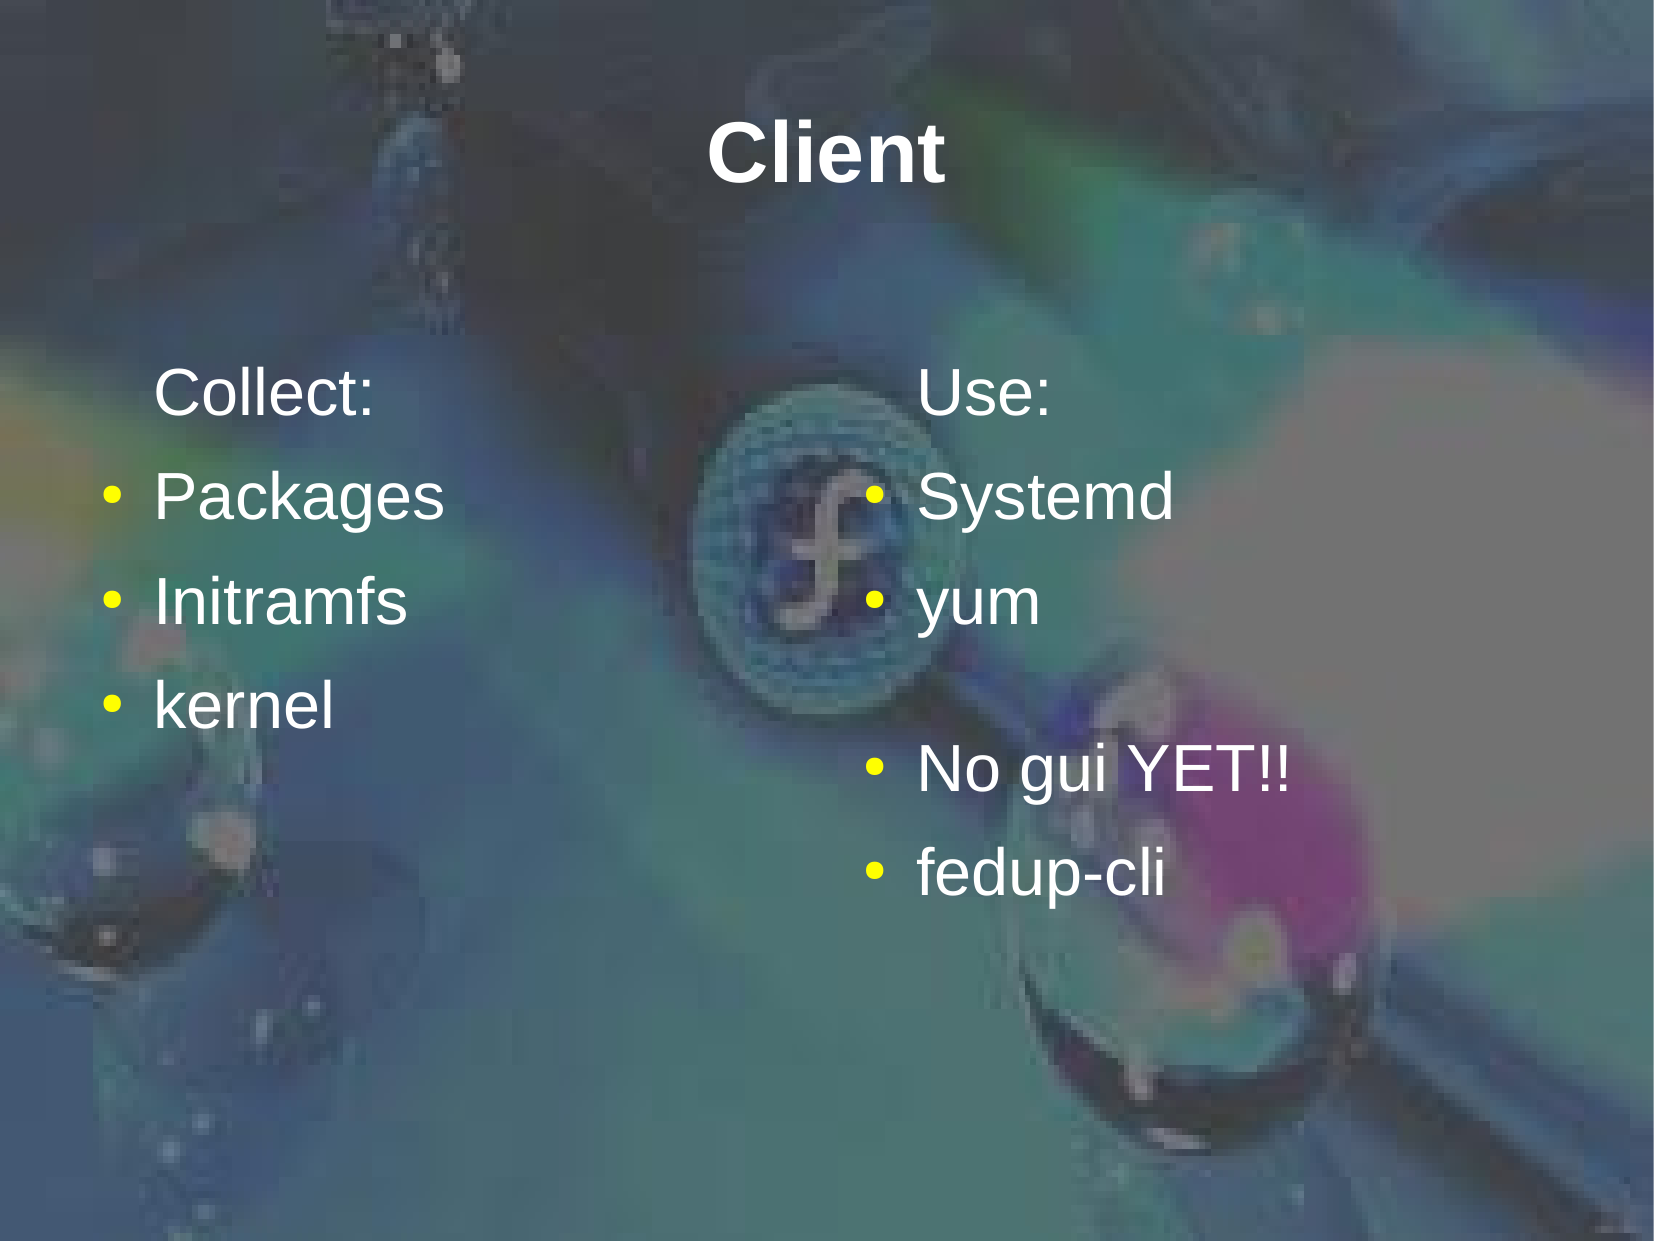

# Client
Collect:
Packages
Initramfs
kernel
Use:
Systemd
yum
No gui YET!!
fedup-cli